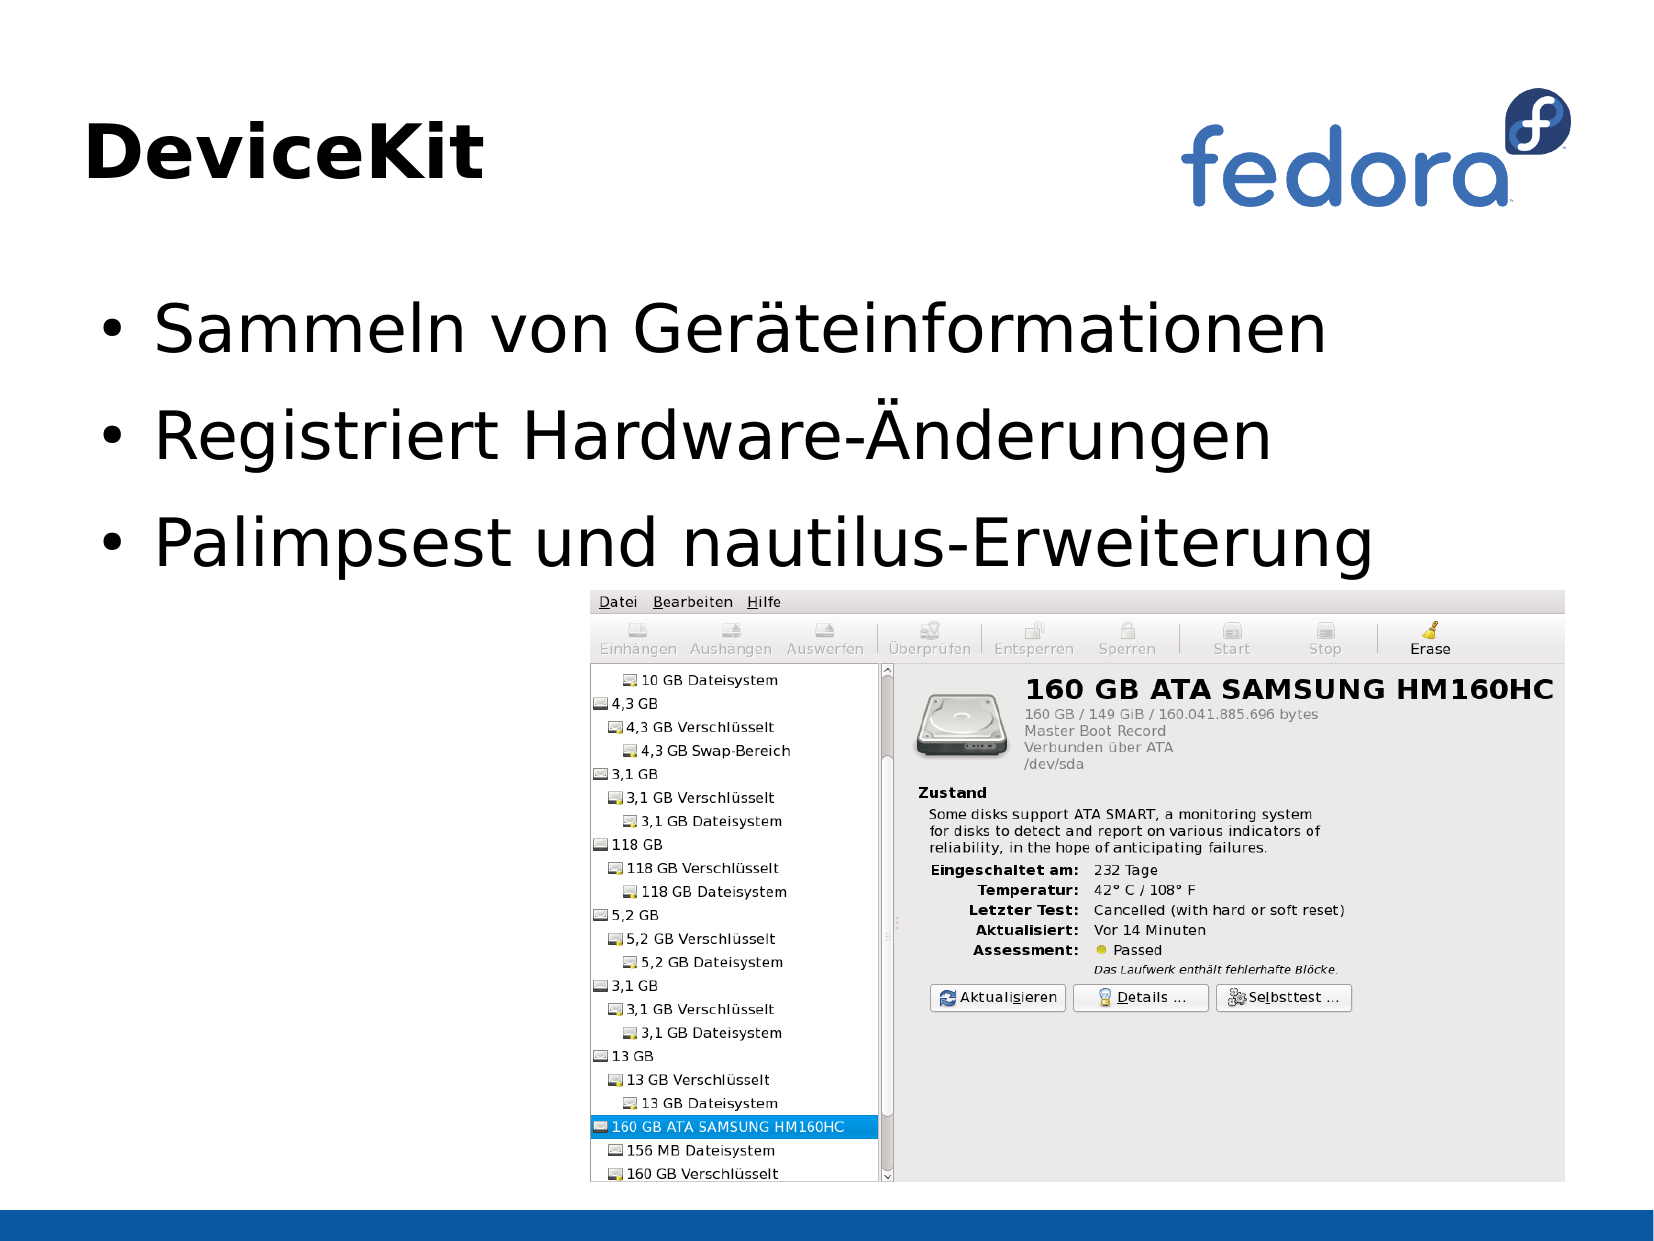

# DeviceKit
Sammeln von Geräteinformationen
Registriert Hardware-Änderungen
Palimpsest und nautilus-Erweiterung